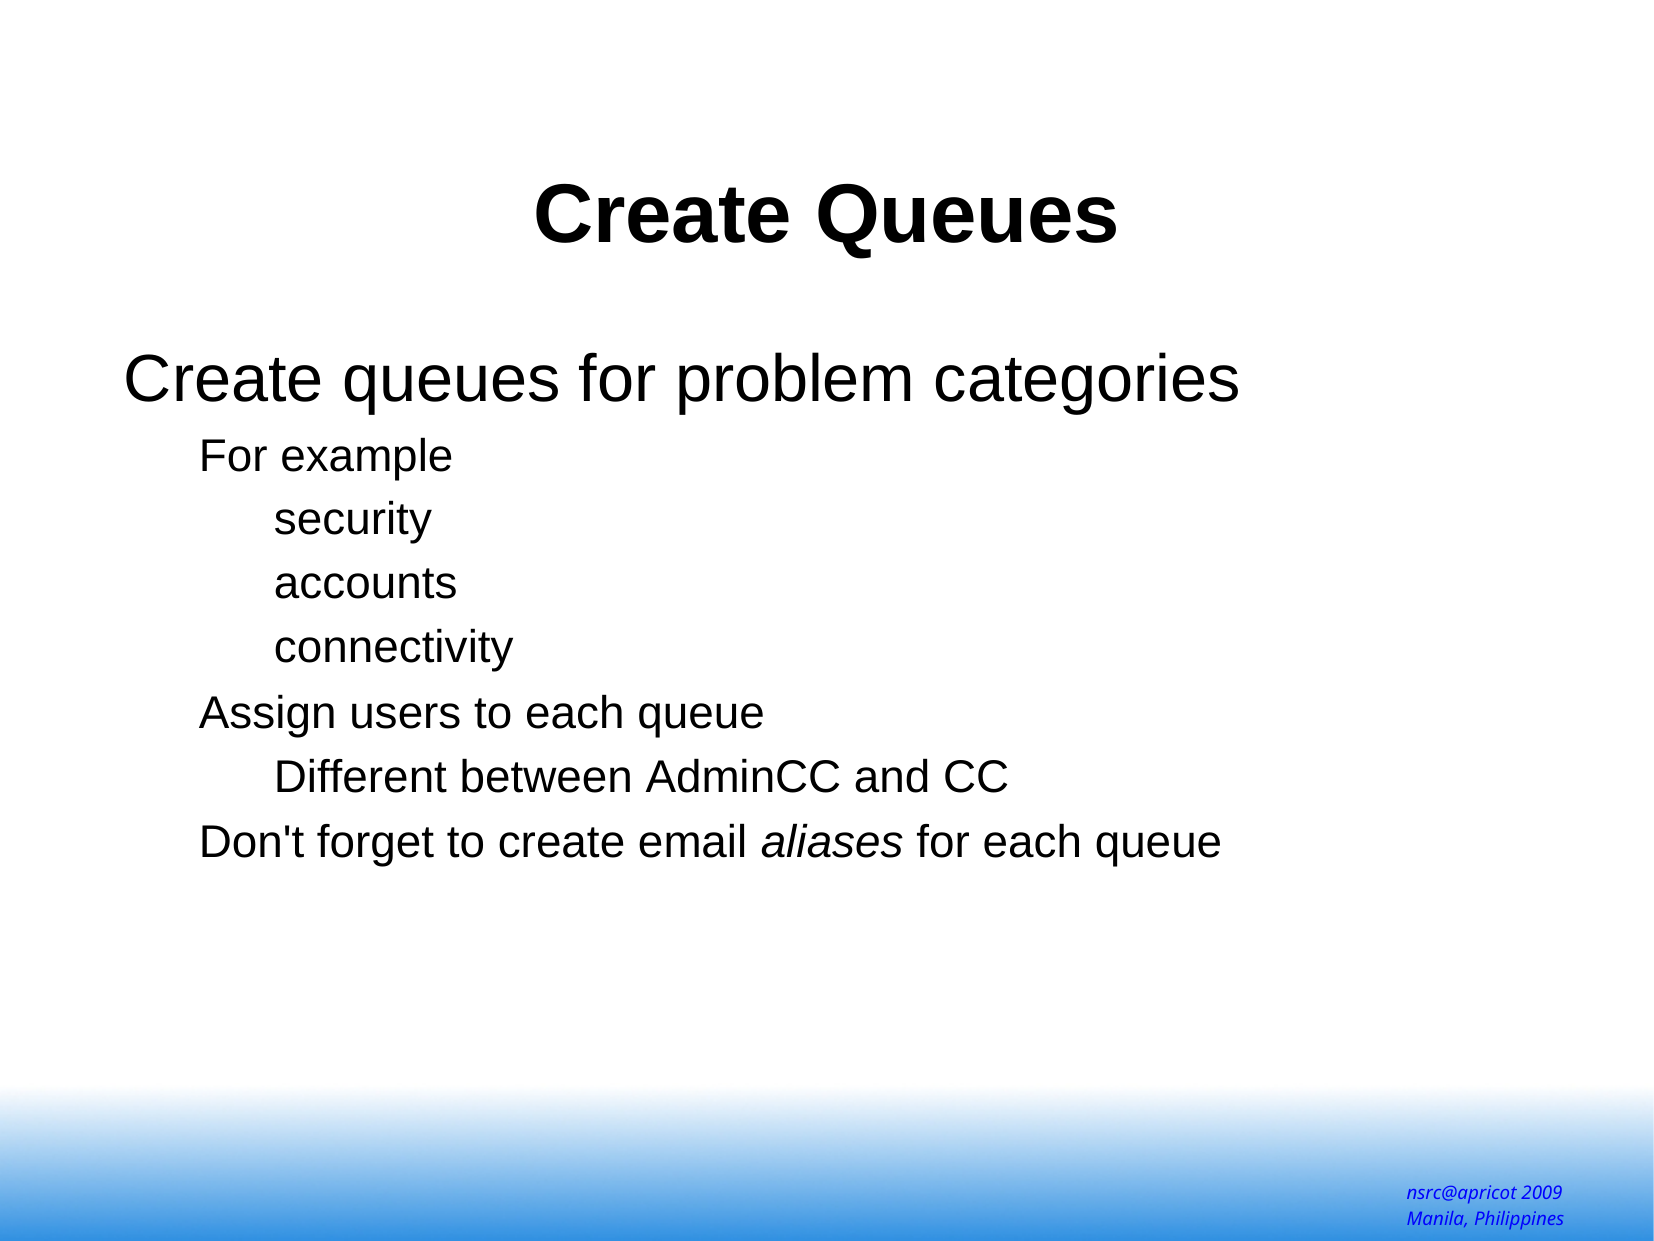

# Create Queues
Create queues for problem categories
For example
security
accounts
connectivity
Assign users to each queue
Different between AdminCC and CC
Don't forget to create email aliases for each queue